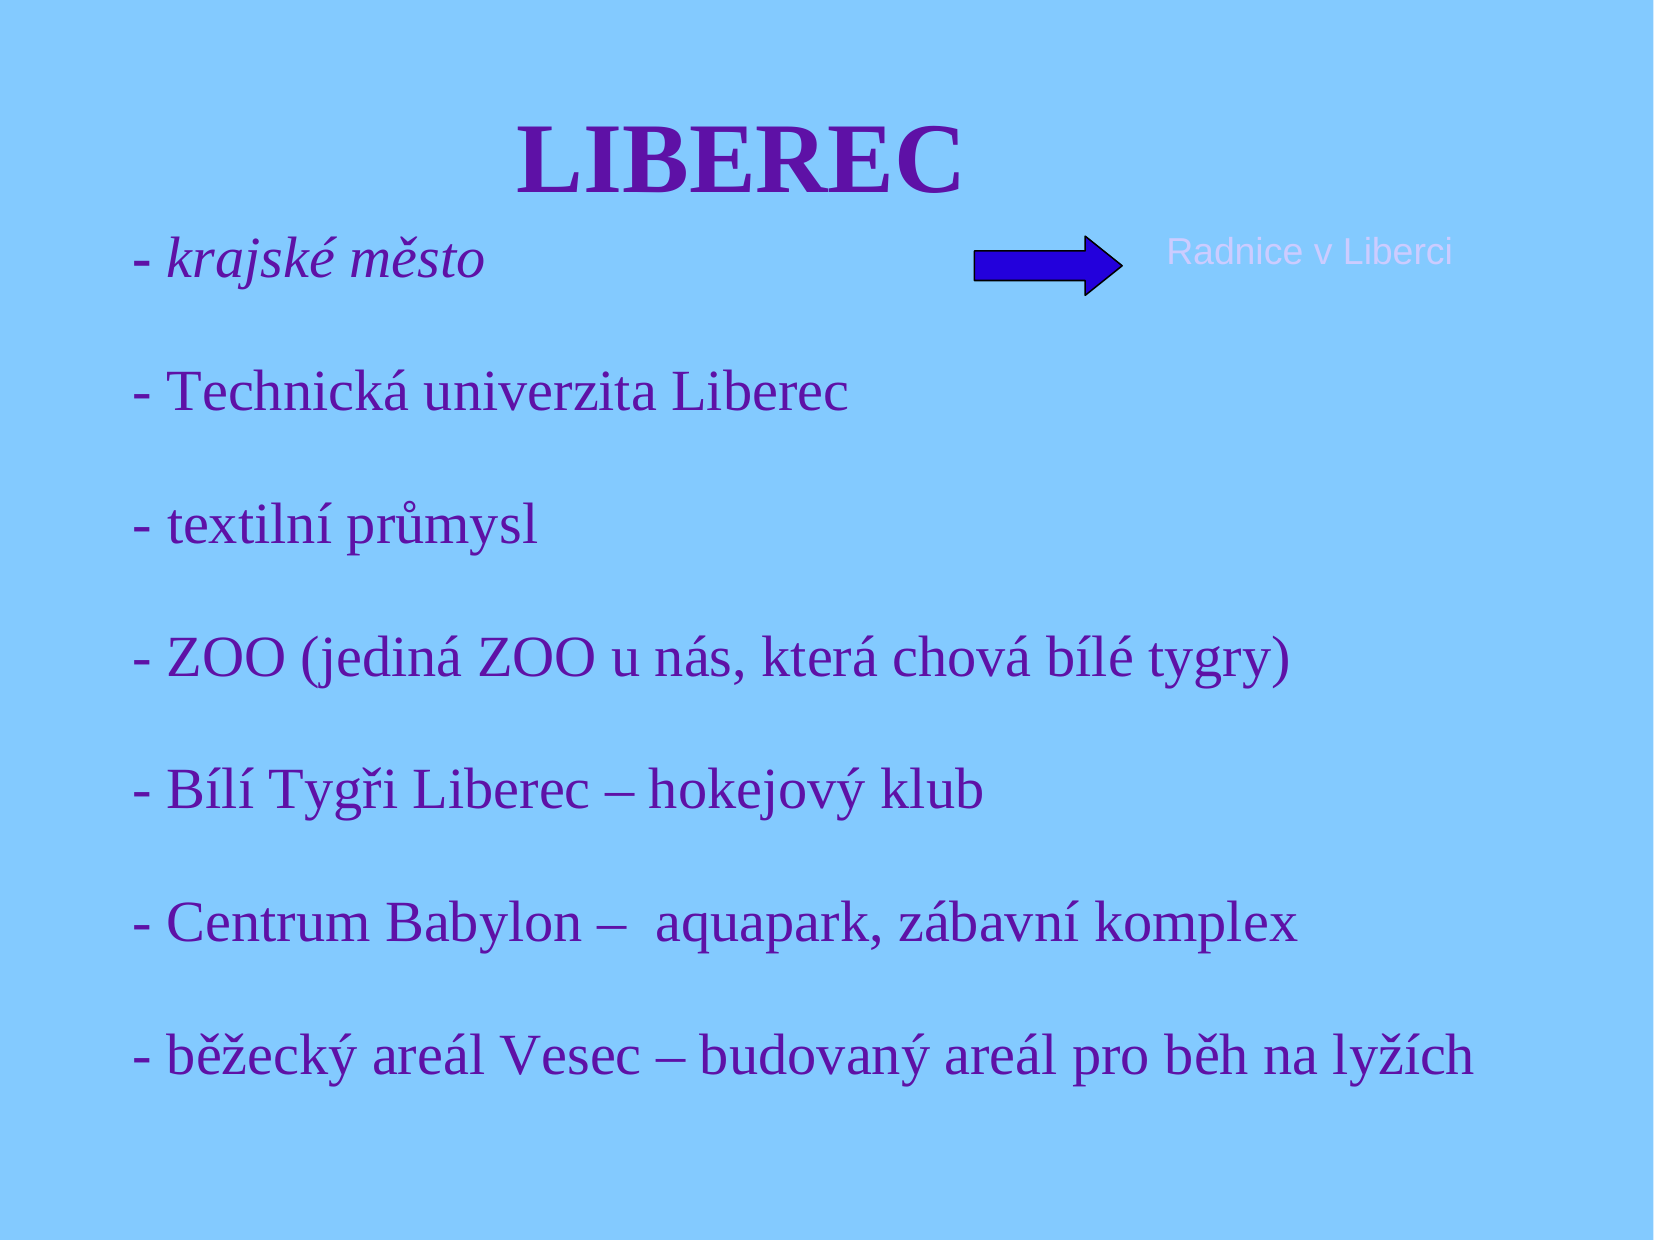

LIBEREC
- krajské město
- Technická univerzita Liberec
- textilní průmysl
- ZOO (jediná ZOO u nás, která chová bílé tygry)
- Bílí Tygři Liberec – hokejový klub
- Centrum Babylon – aquapark, zábavní komplex
- běžecký areál Vesec – budovaný areál pro běh na lyžích
Radnice v Liberci